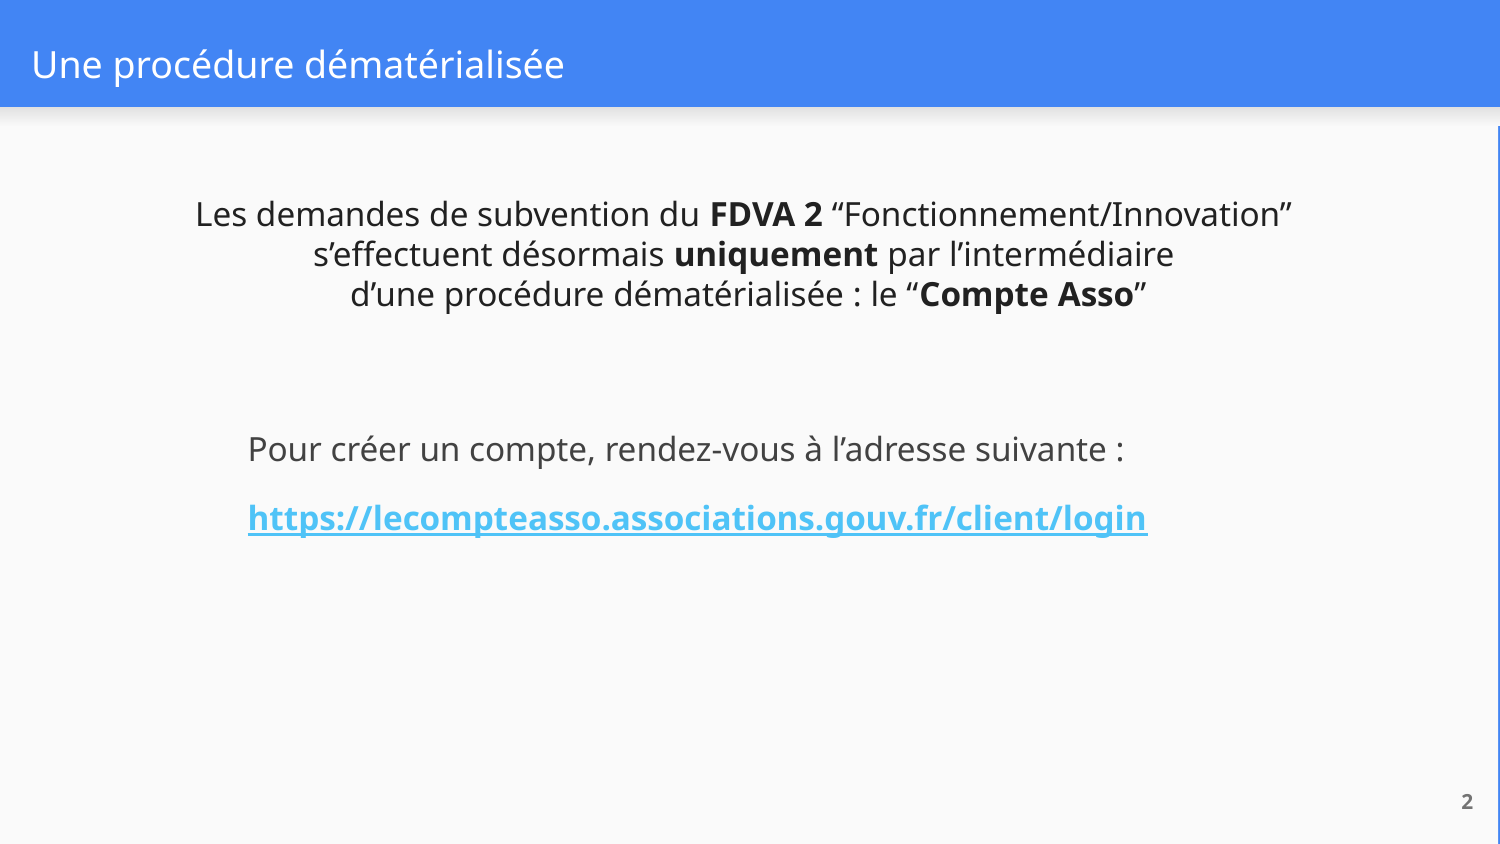

# Une procédure dématérialisée
Les demandes de subvention du FDVA 2 “Fonctionnement/Innovation”
s’effectuent désormais uniquement par l’intermédiaire
d’une procédure dématérialisée : le “Compte Asso”
Pour créer un compte, rendez-vous à l’adresse suivante :
https://lecompteasso.associations.gouv.fr/client/login